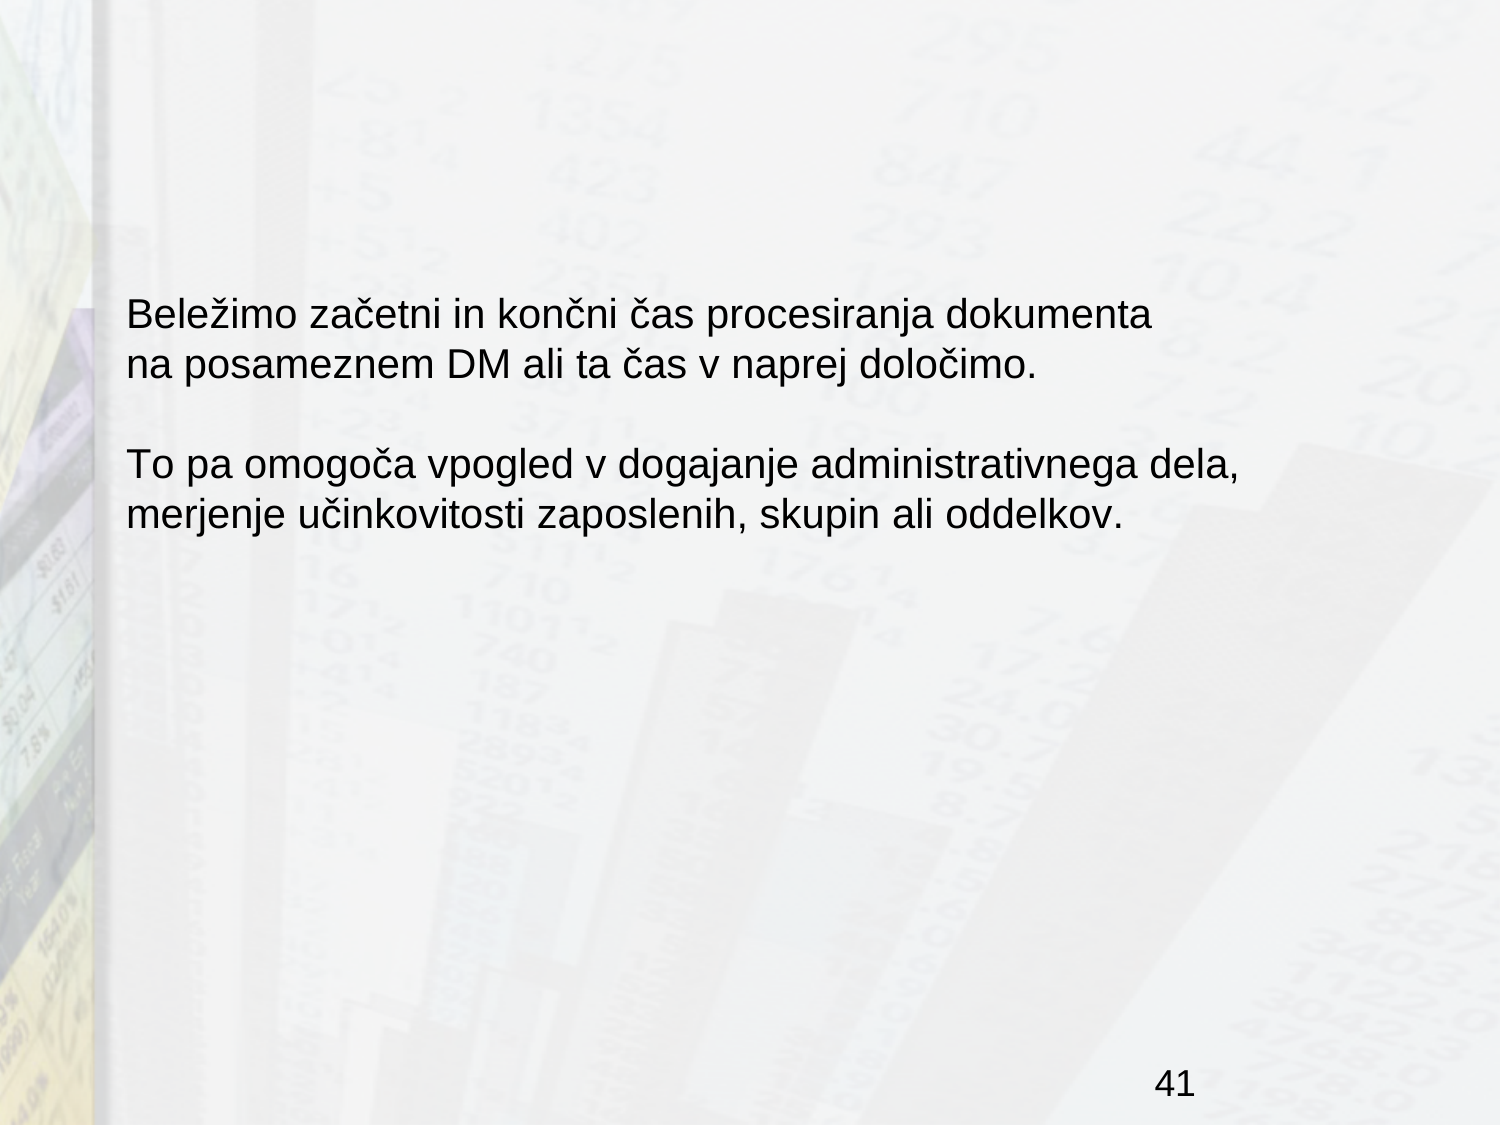

Beležimo začetni in končni čas procesiranja dokumenta
na posameznem DM ali ta čas v naprej določimo.
To pa omogoča vpogled v dogajanje administrativnega dela,
merjenje učinkovitosti zaposlenih, skupin ali oddelkov.
41